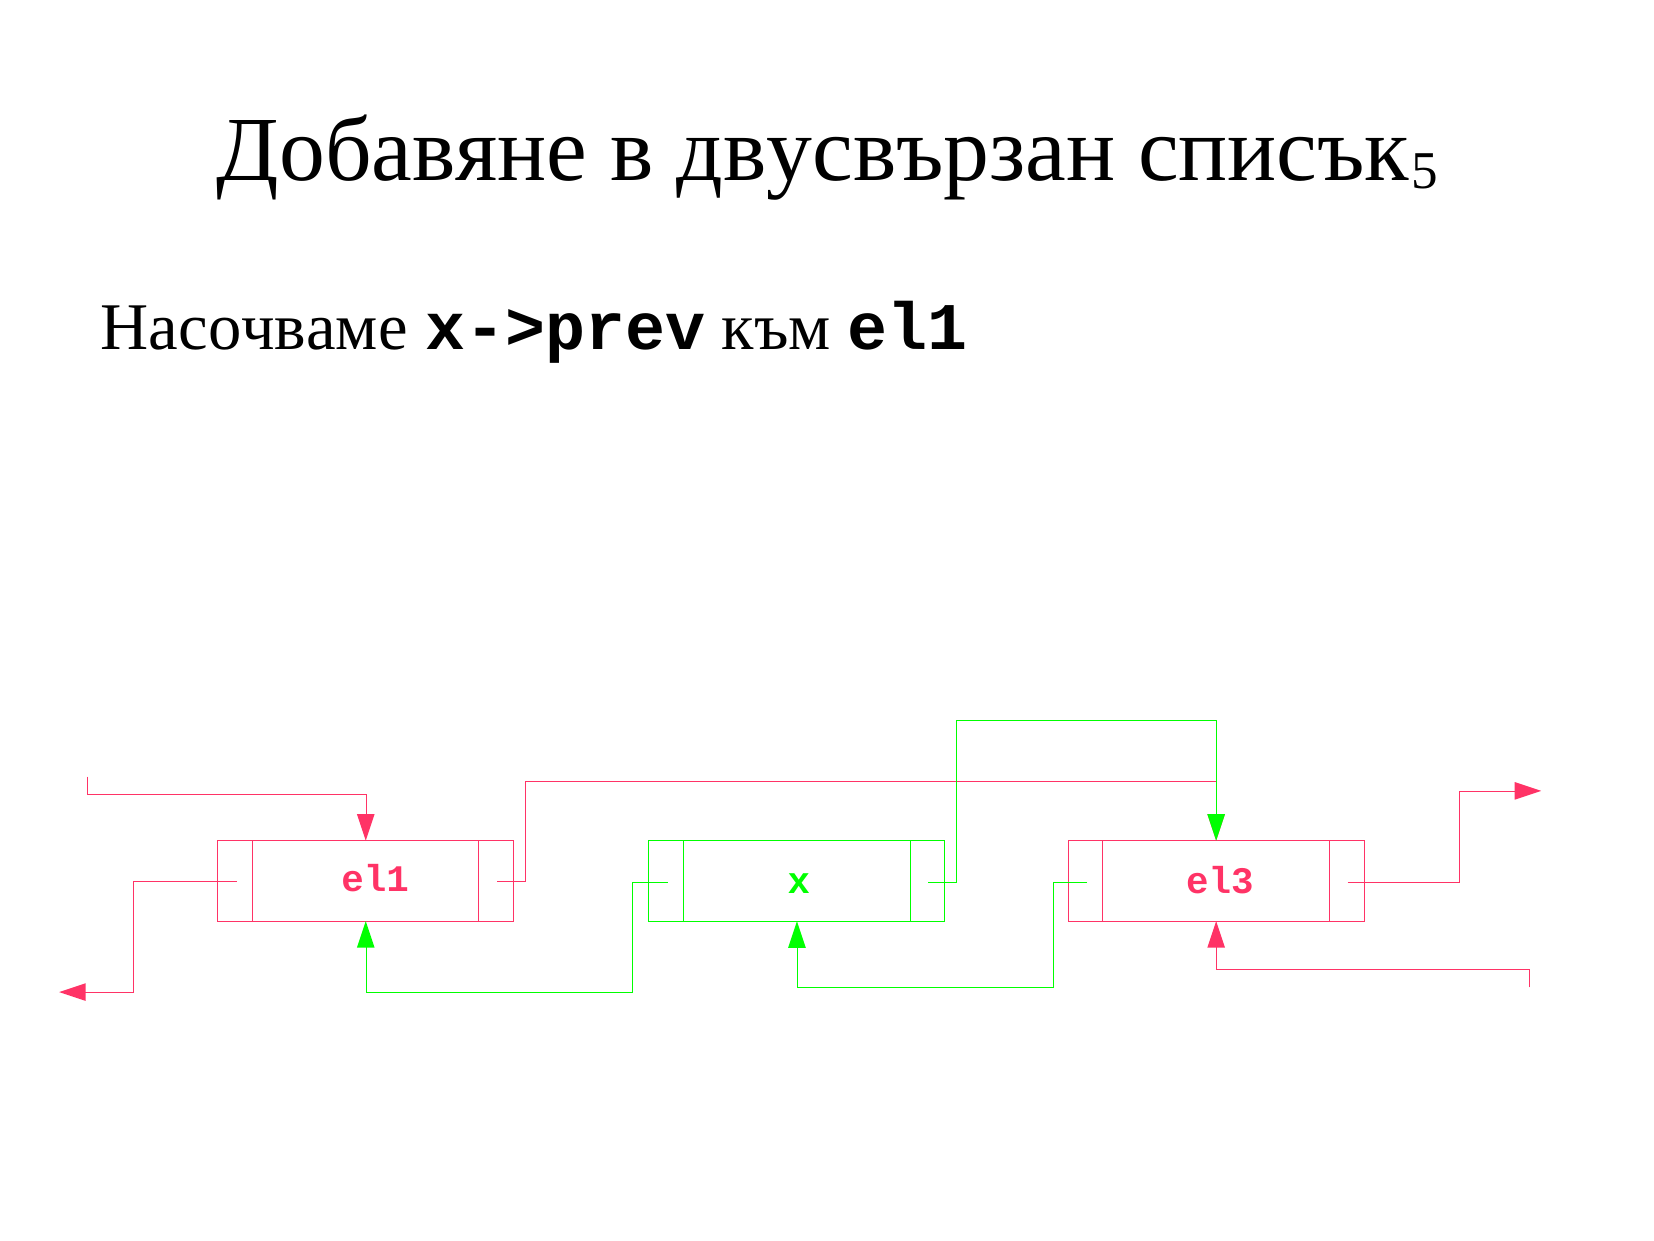

# Добавяне в двусвързан списък5
Насочваме x->prev към el1
 el1
 el3
 x